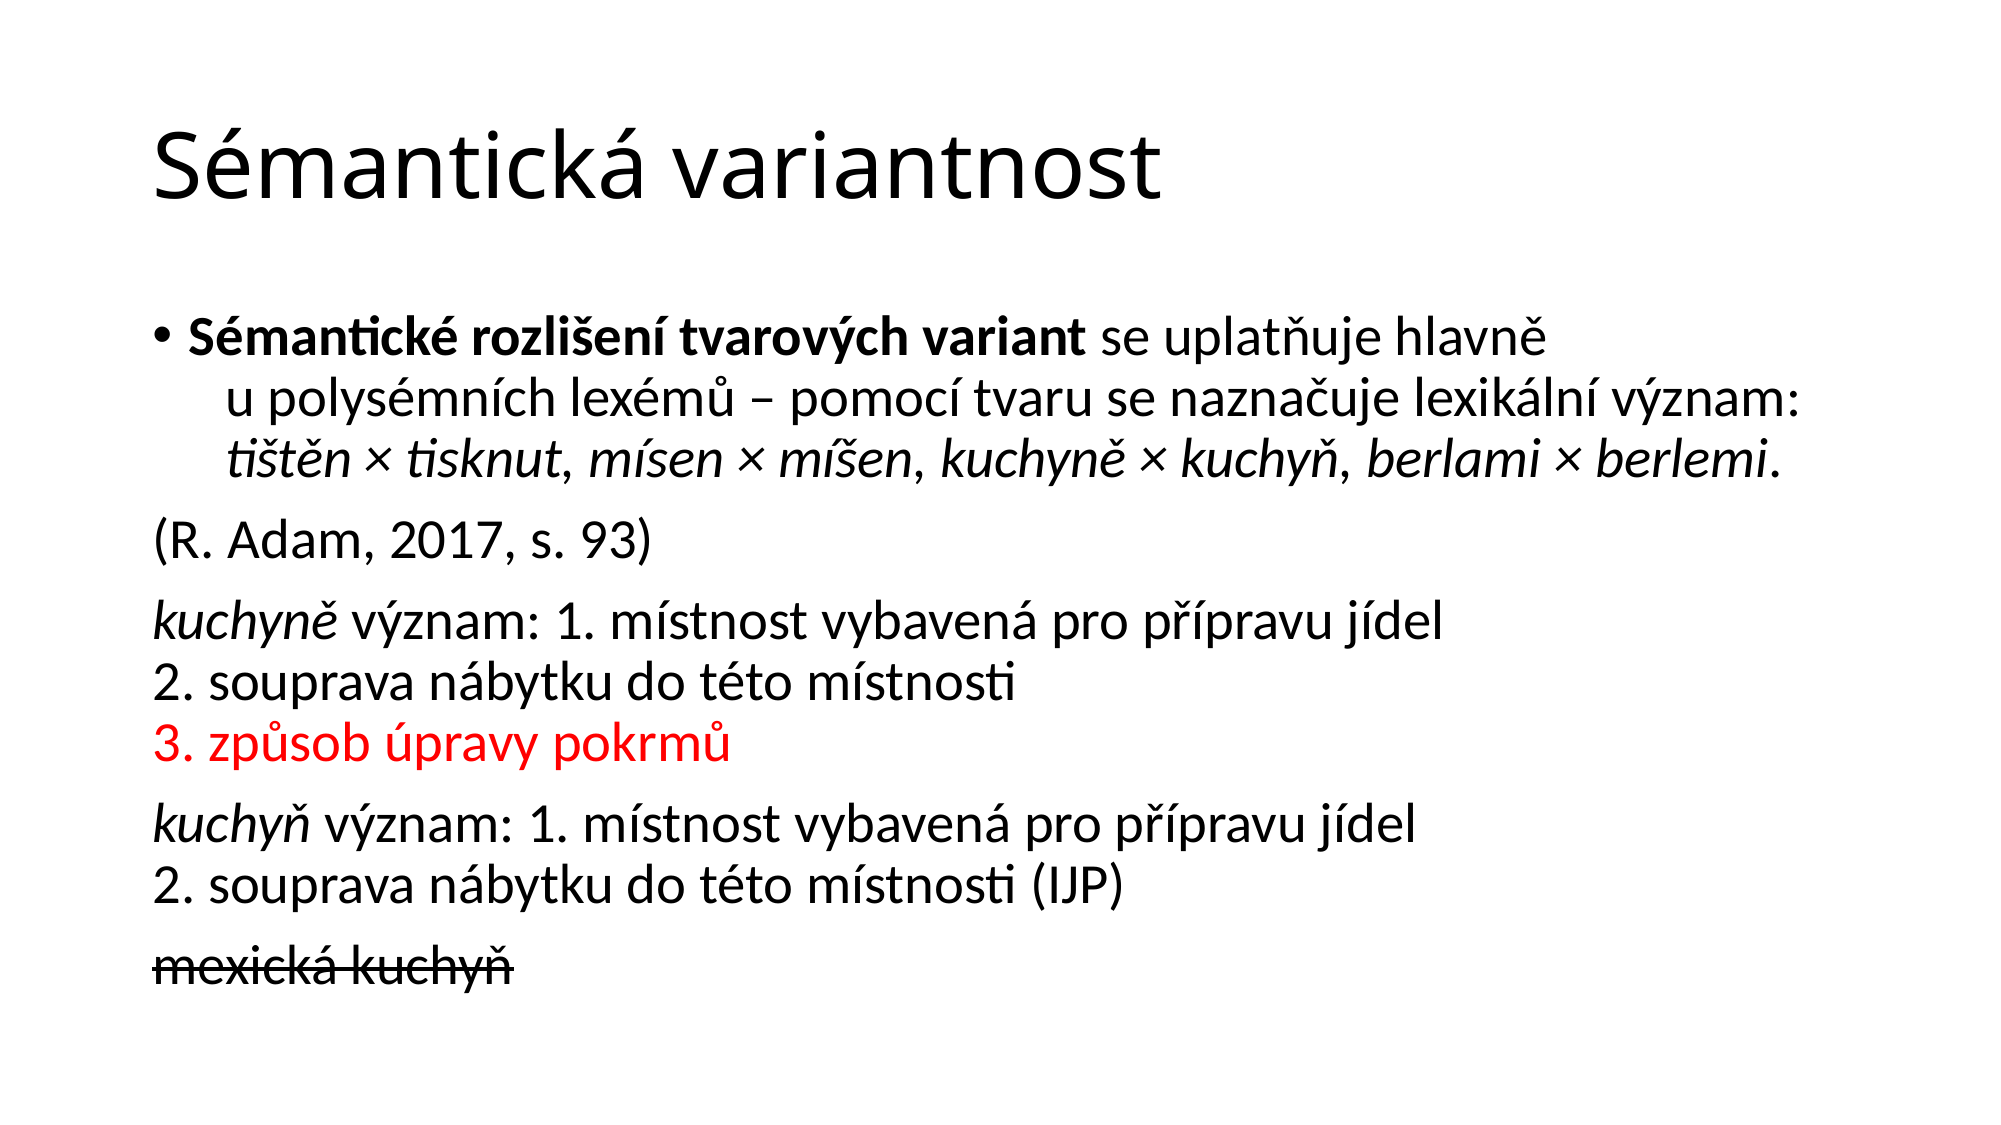

# Sémantická variantnost
Sémantické rozlišení tvarových variant se uplatňuje hlavně u polysémních lexémů – pomocí tvaru se naznačuje lexikální význam: tištěn × tisknut, mísen × míšen, kuchyně × kuchyň, berlami × berlemi.
(R. Adam, 2017, s. 93)
kuchyně význam: 1. místnost vybavená pro přípravu jídel
2. souprava nábytku do této místnosti
3. způsob úpravy pokrmů
kuchyň význam: 1. místnost vybavená pro přípravu jídel
2. souprava nábytku do této místnosti (IJP)
mexická kuchyň